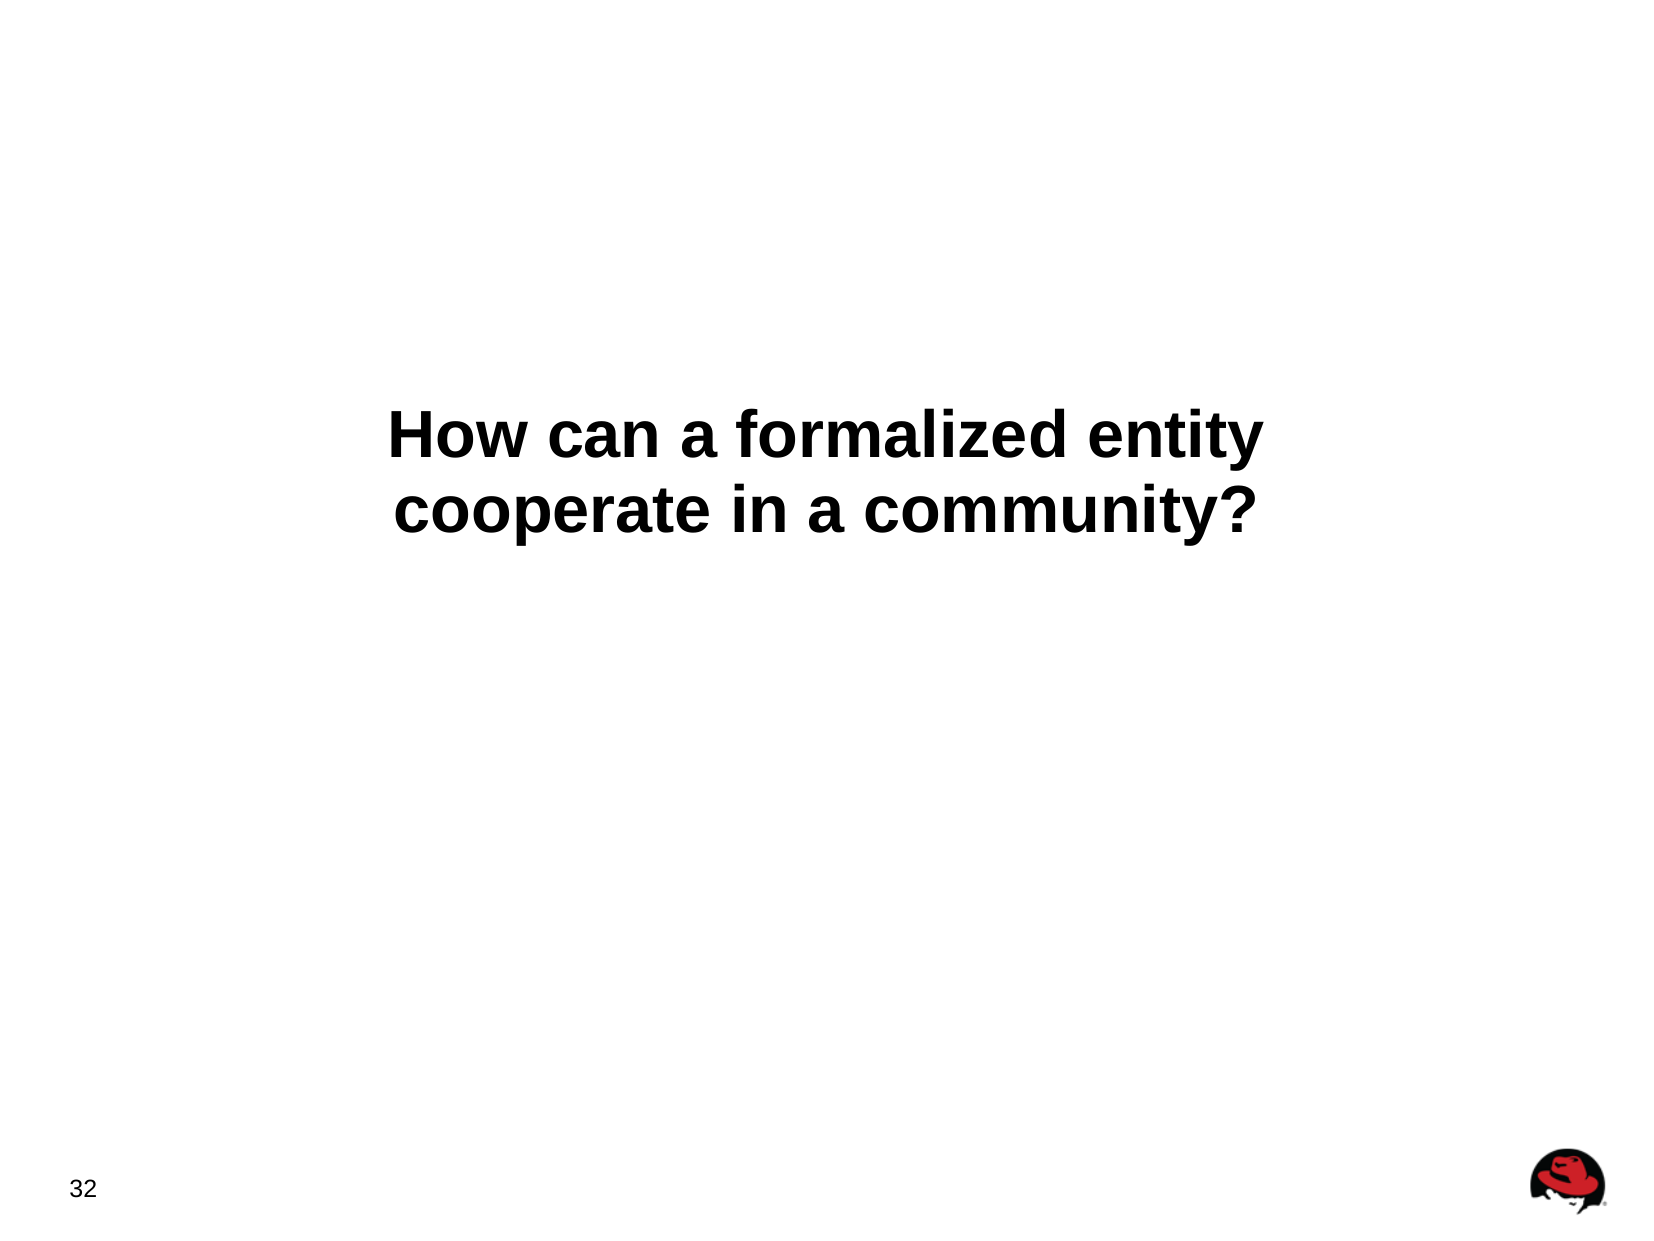

# How can a formalized entity cooperate in a community?